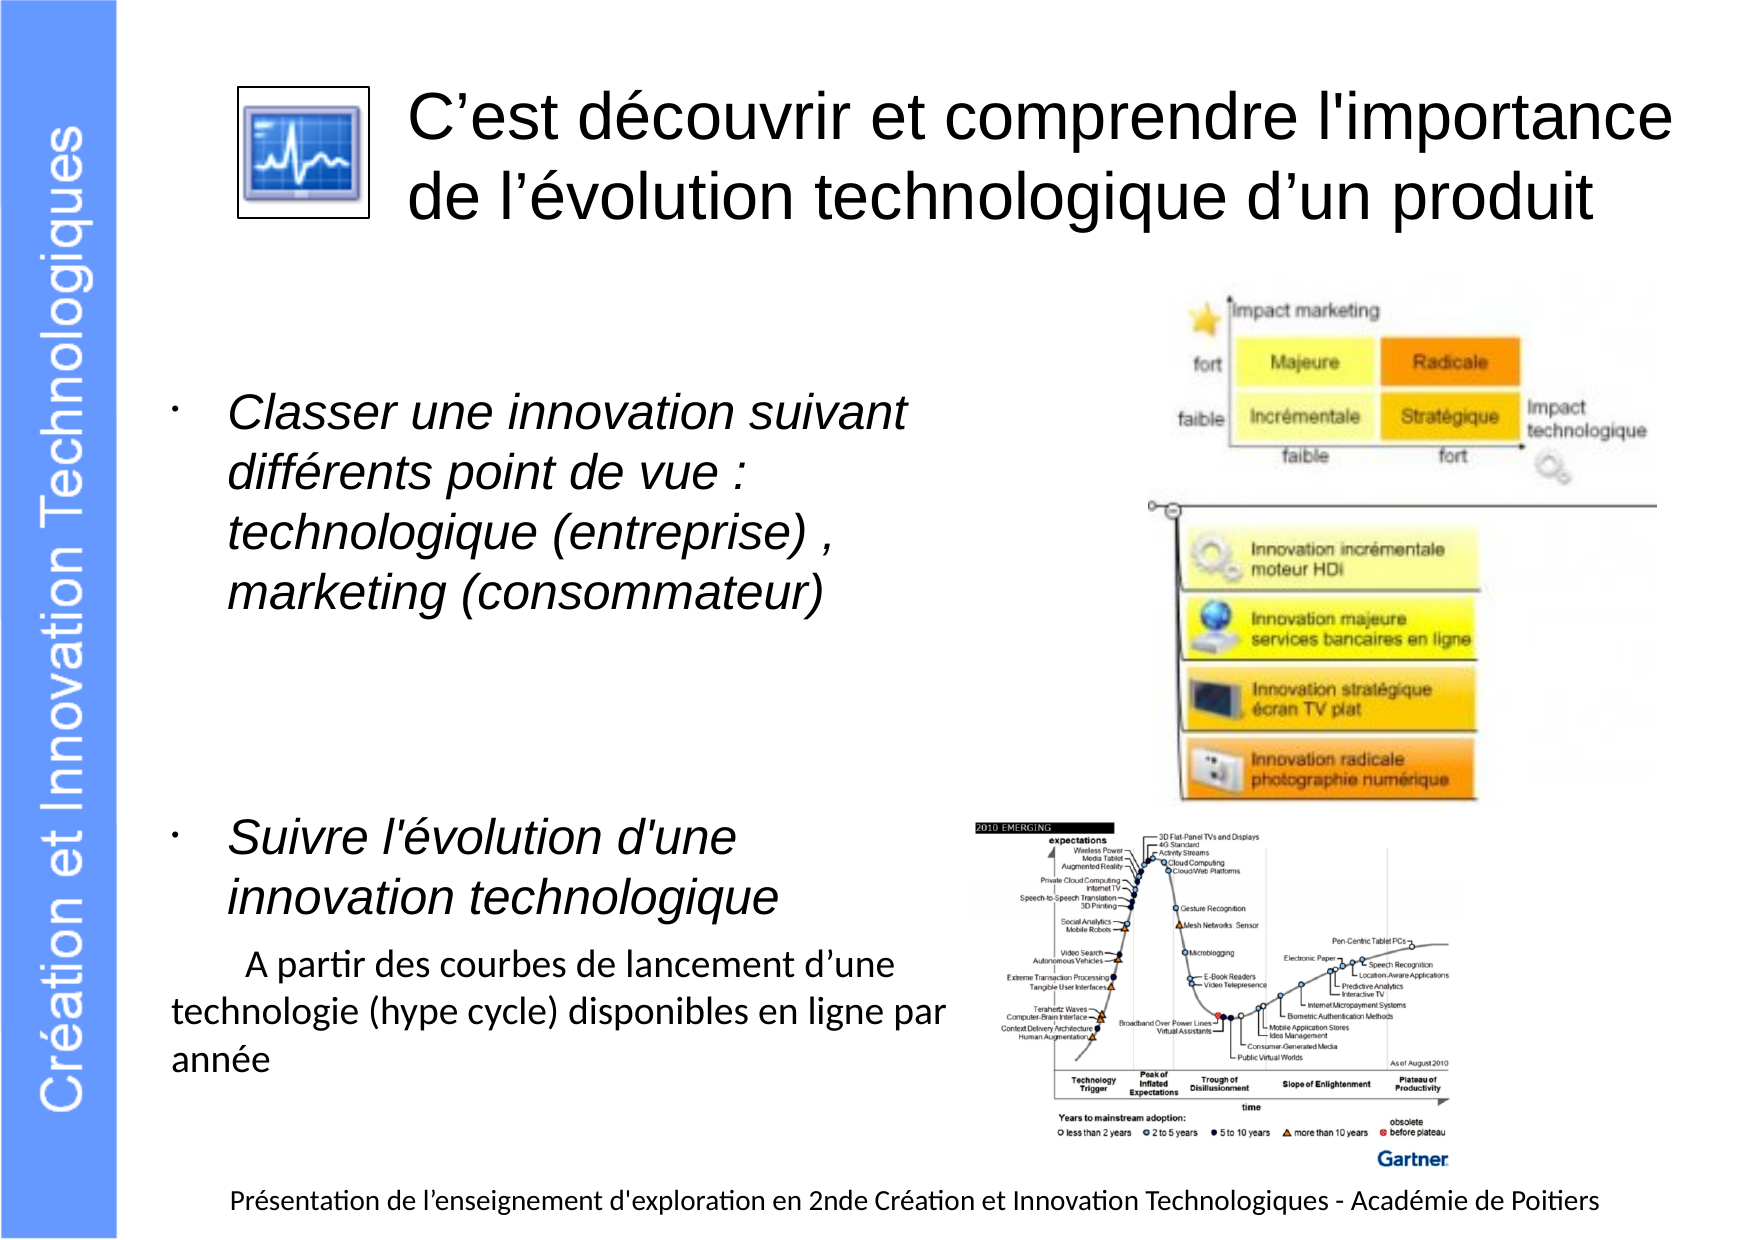

# C’est découvrir et comprendre l'importance de l’évolution technologique d’un produit
Classer une innovation suivant différents point de vue : technologique (entreprise) , marketing (consommateur)
Suivre l'évolution d'une innovation technologique
	A partir des courbes de lancement d’une technologie (hype cycle) disponibles en ligne par année
Présentation de l’enseignement d'exploration en 2nde Création et Innovation Technologiques - Académie de Poitiers